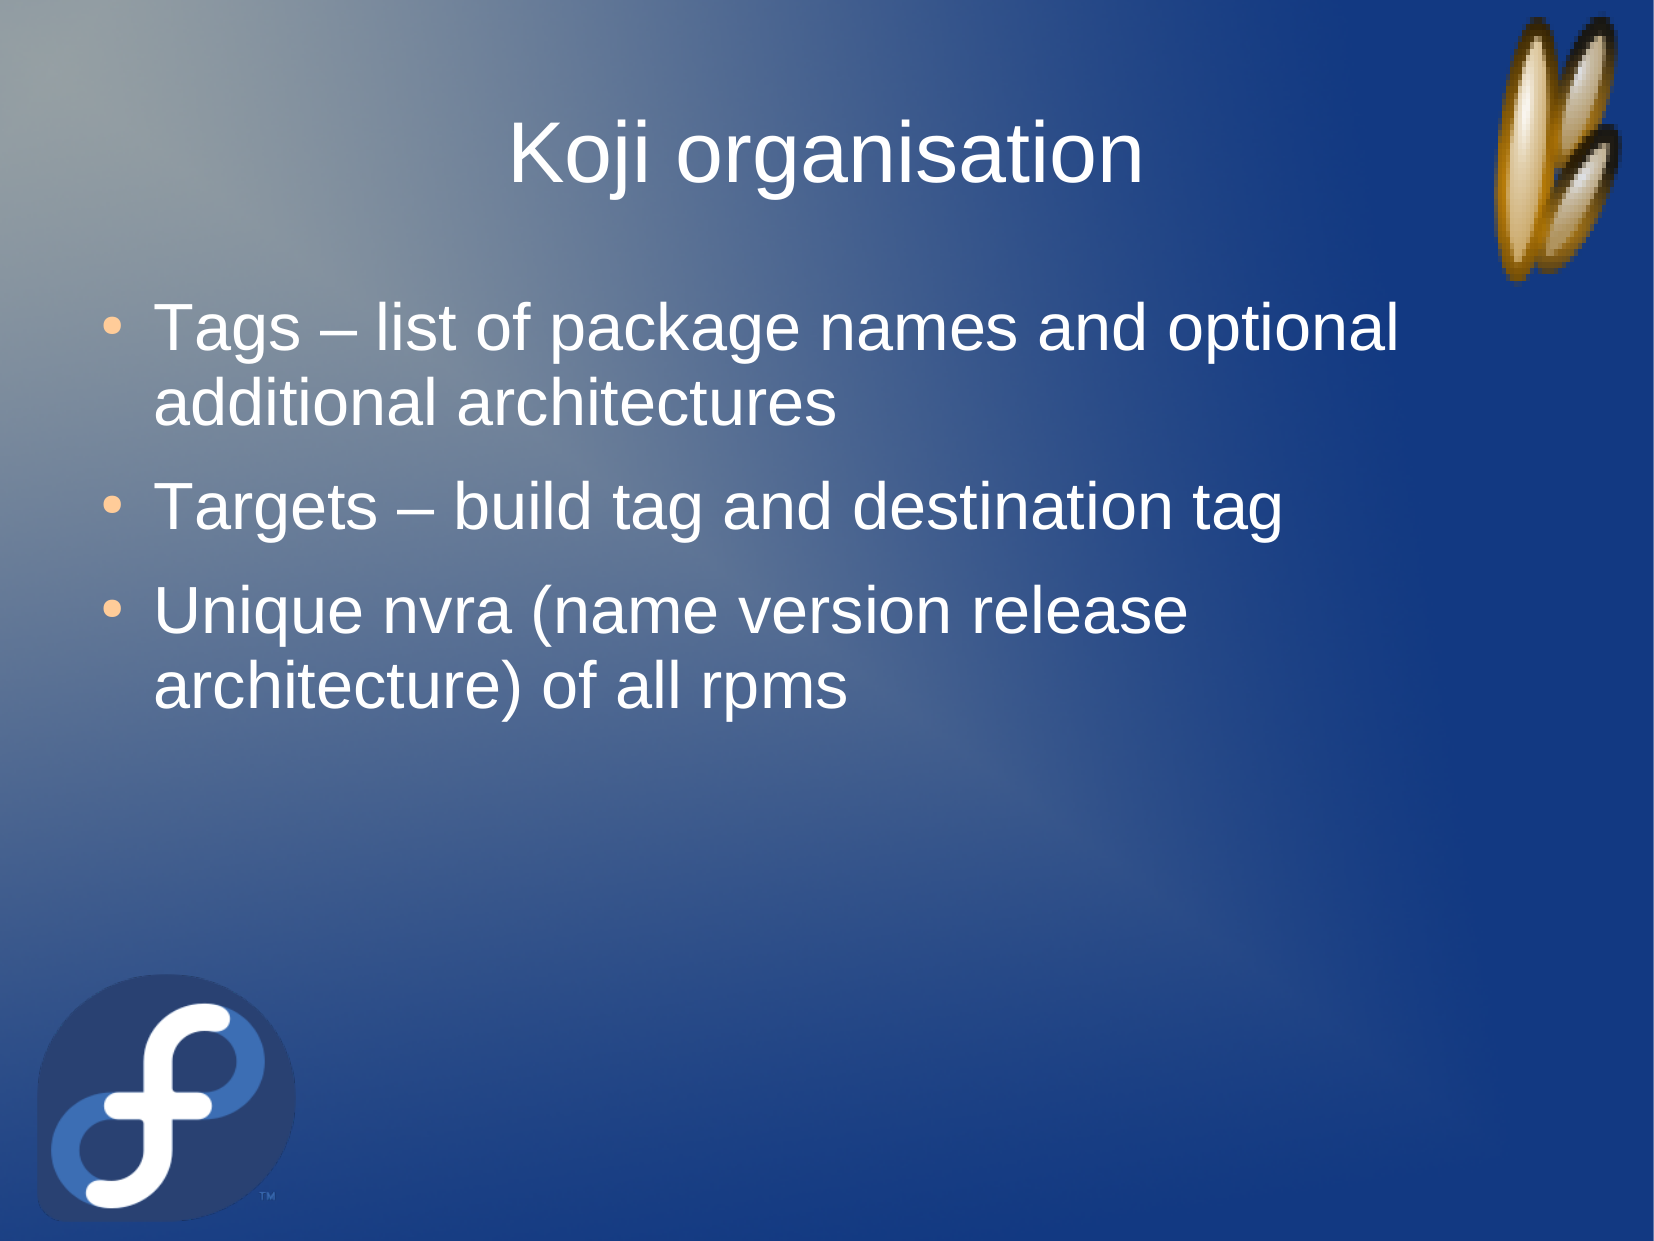

# Koji organisation
Tags – list of package names and optional additional architectures
Targets – build tag and destination tag
Unique nvra (name version release architecture) of all rpms